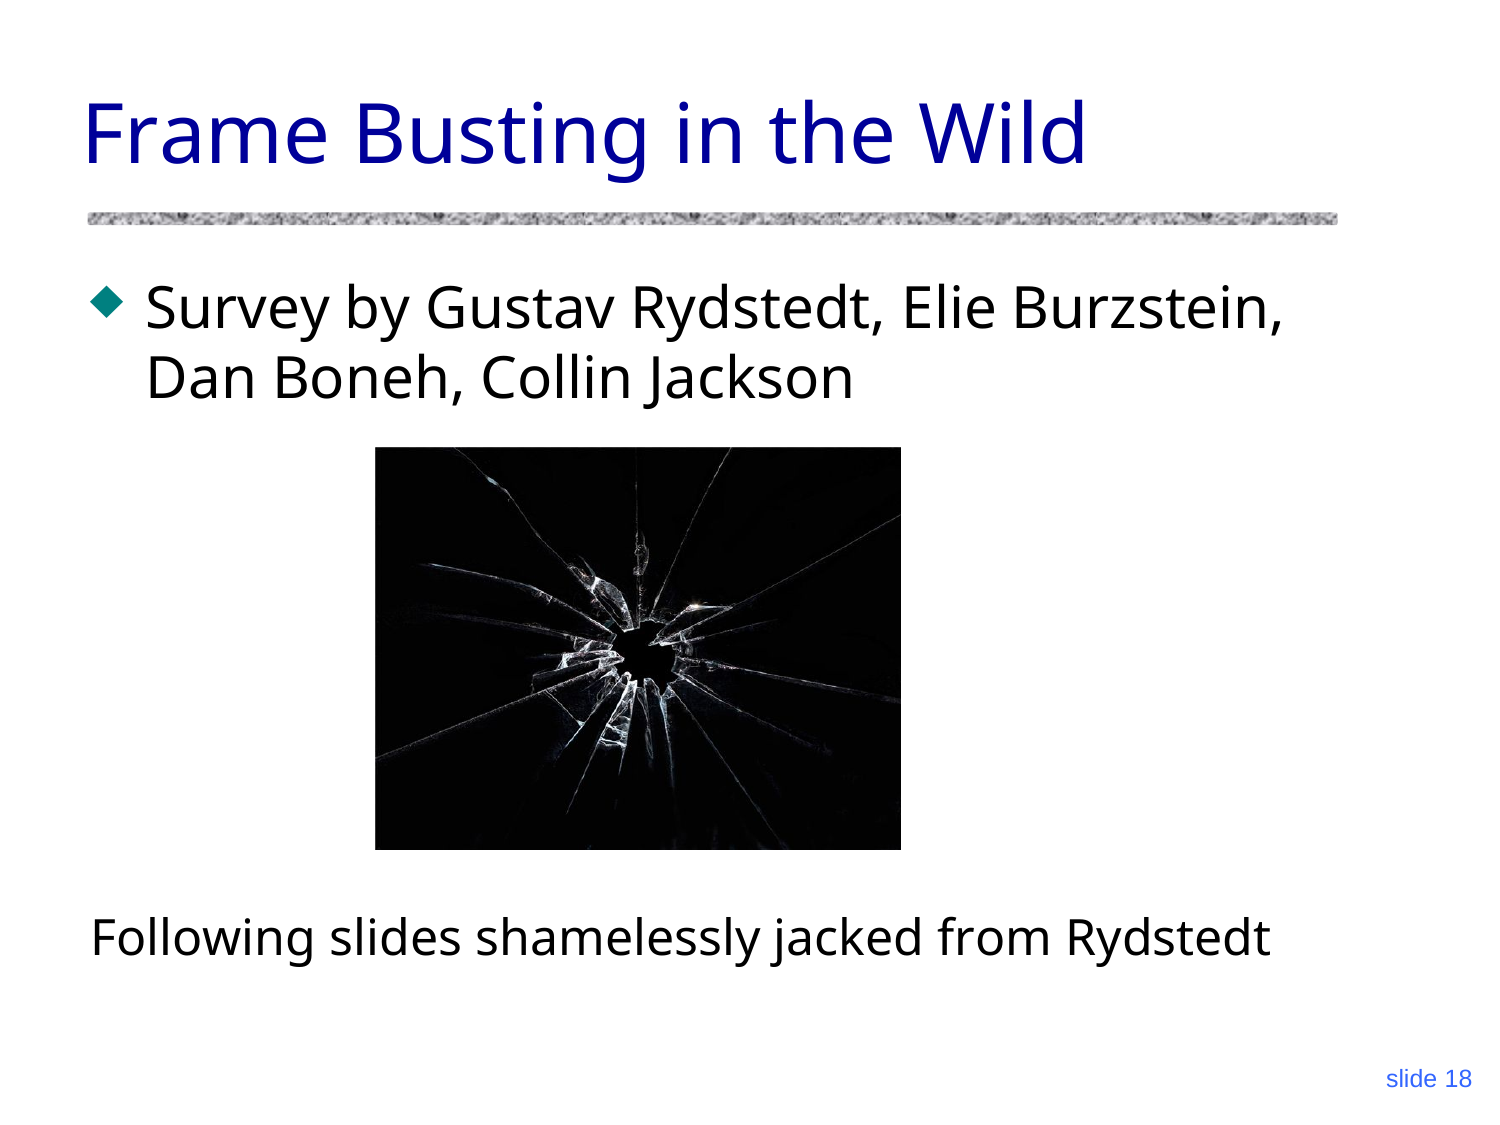

Frame Busting in the Wild
Survey by Gustav Rydstedt, Elie Burzstein, Dan Boneh, Collin Jackson
Following slides shamelessly jacked from Rydstedt
slide